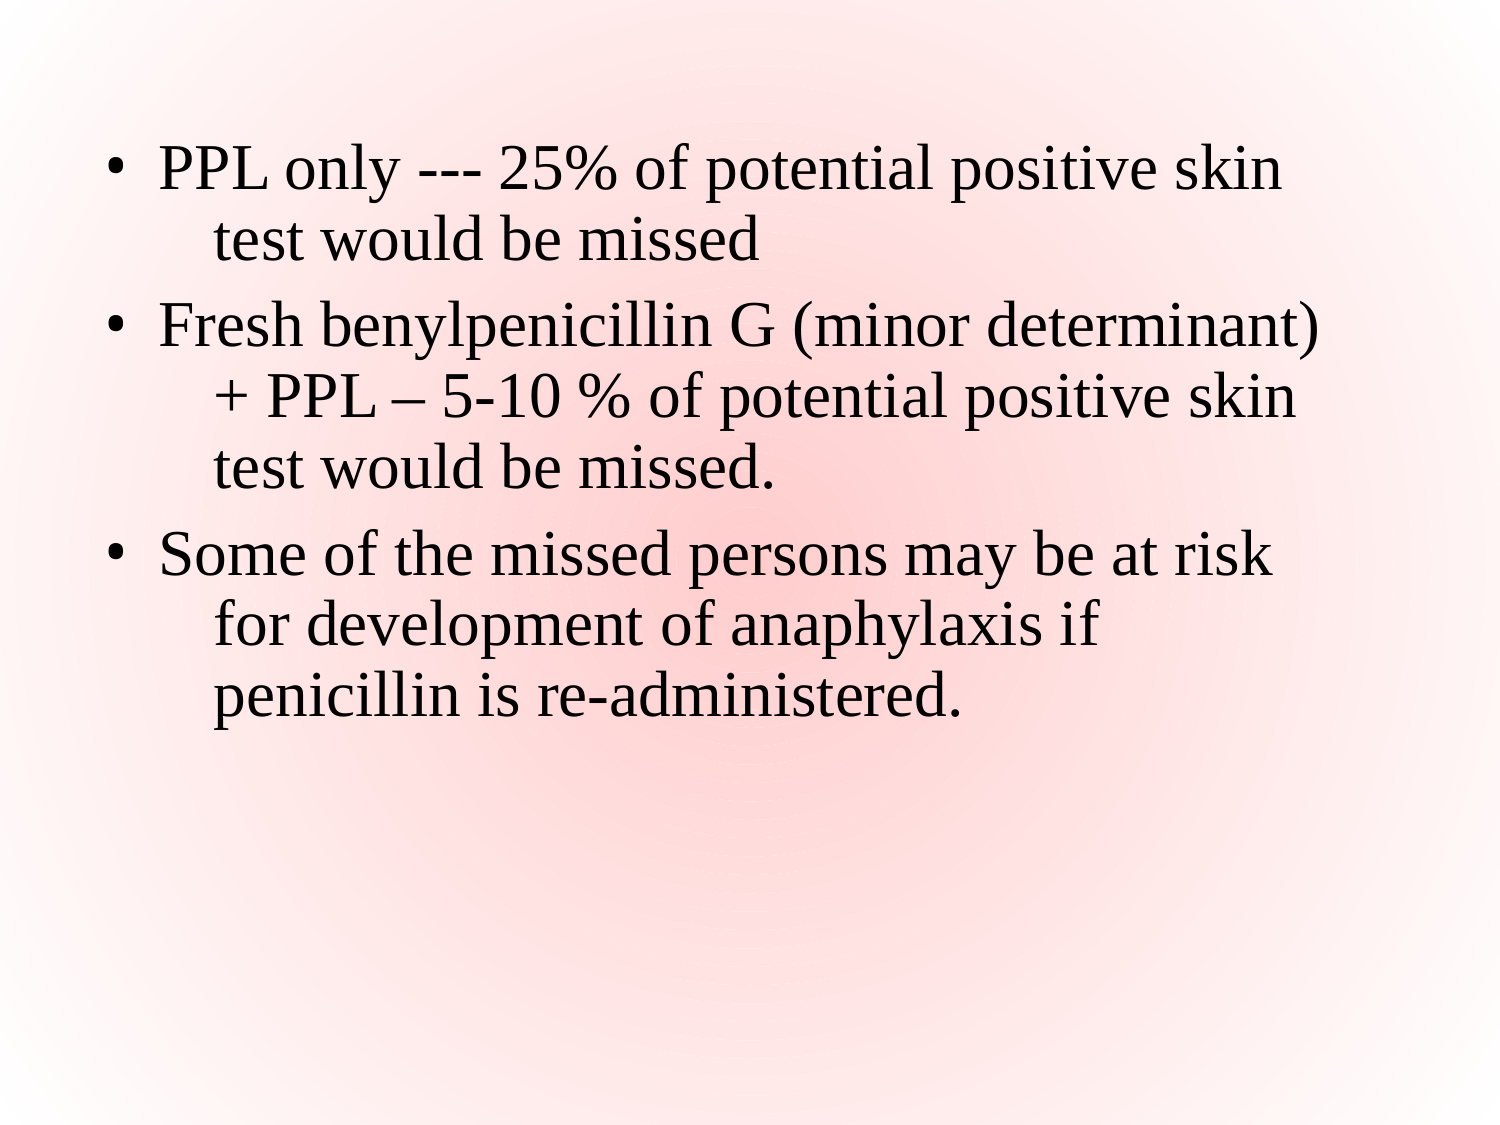

# PPL only --- 25% of potential positive skin test would be missed
Fresh benylpenicillin G (minor determinant)
+ PPL – 5-10 % of potential positive skin test would be missed.
Some of the missed persons may be at risk for development of anaphylaxis if penicillin is re-administered.